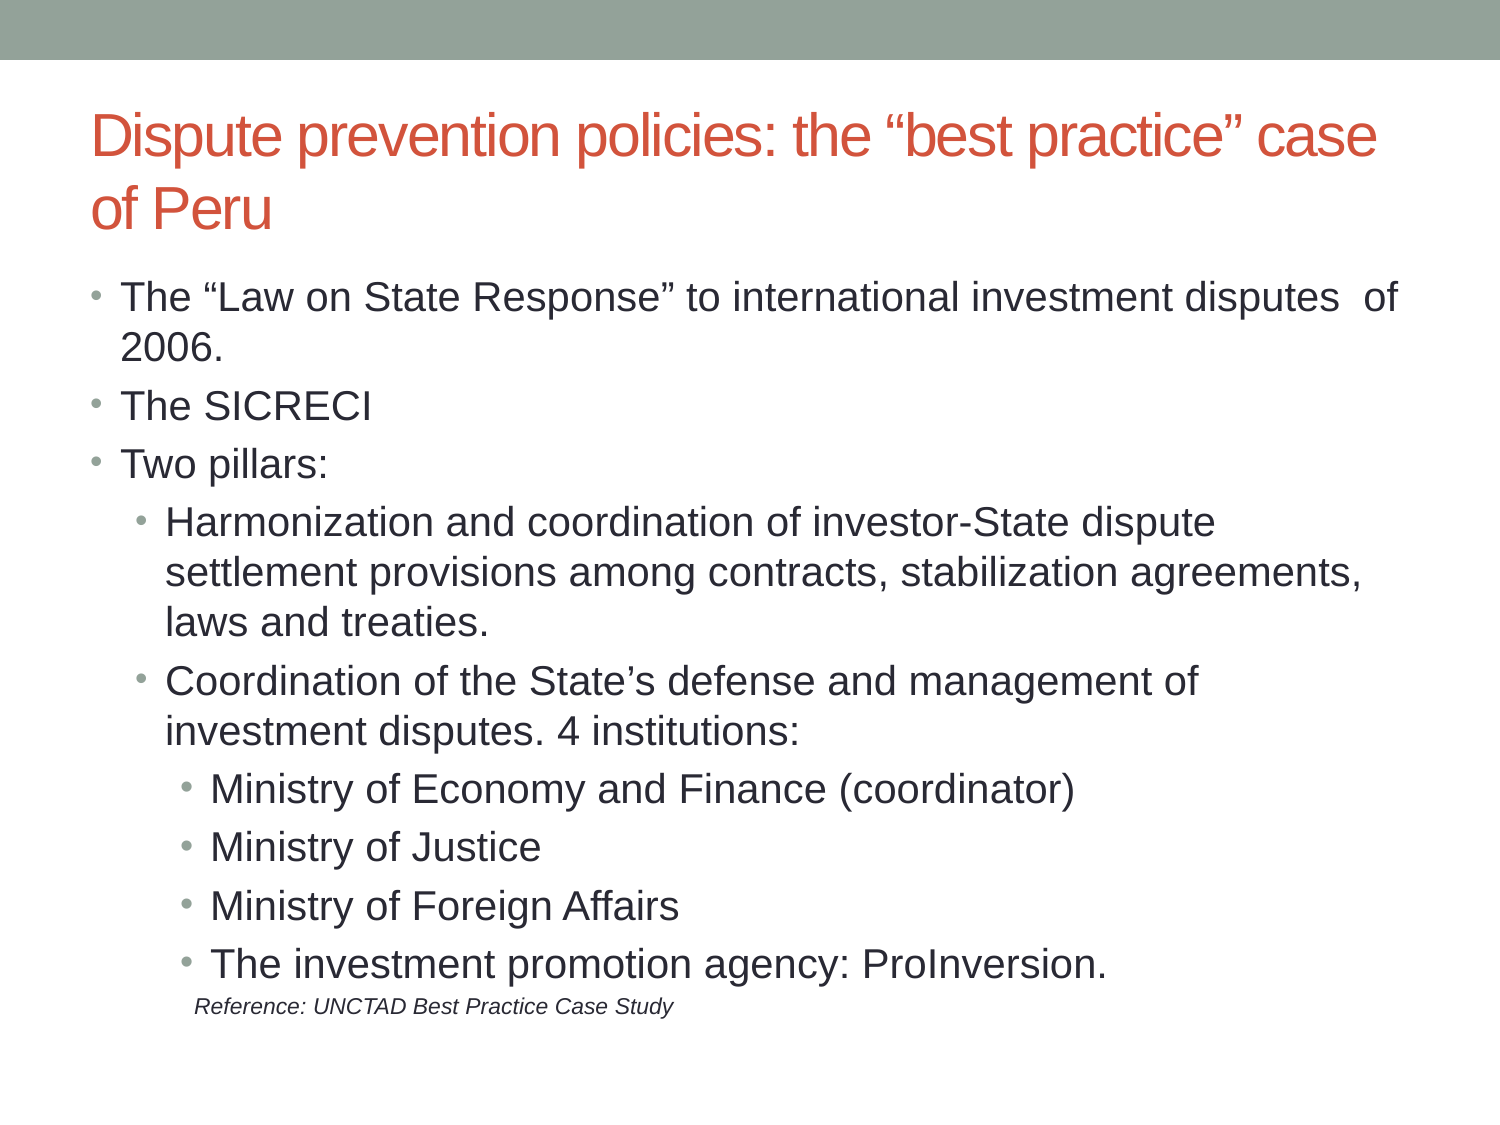

# Dispute prevention policies: the “best practice” case of Peru
The “Law on State Response” to international investment disputes of 2006.
The SICRECI
Two pillars:
Harmonization and coordination of investor-State dispute settlement provisions among contracts, stabilization agreements, laws and treaties.
Coordination of the State’s defense and management of investment disputes. 4 institutions:
Ministry of Economy and Finance (coordinator)
Ministry of Justice
Ministry of Foreign Affairs
The investment promotion agency: ProInversion.
Reference: UNCTAD Best Practice Case Study